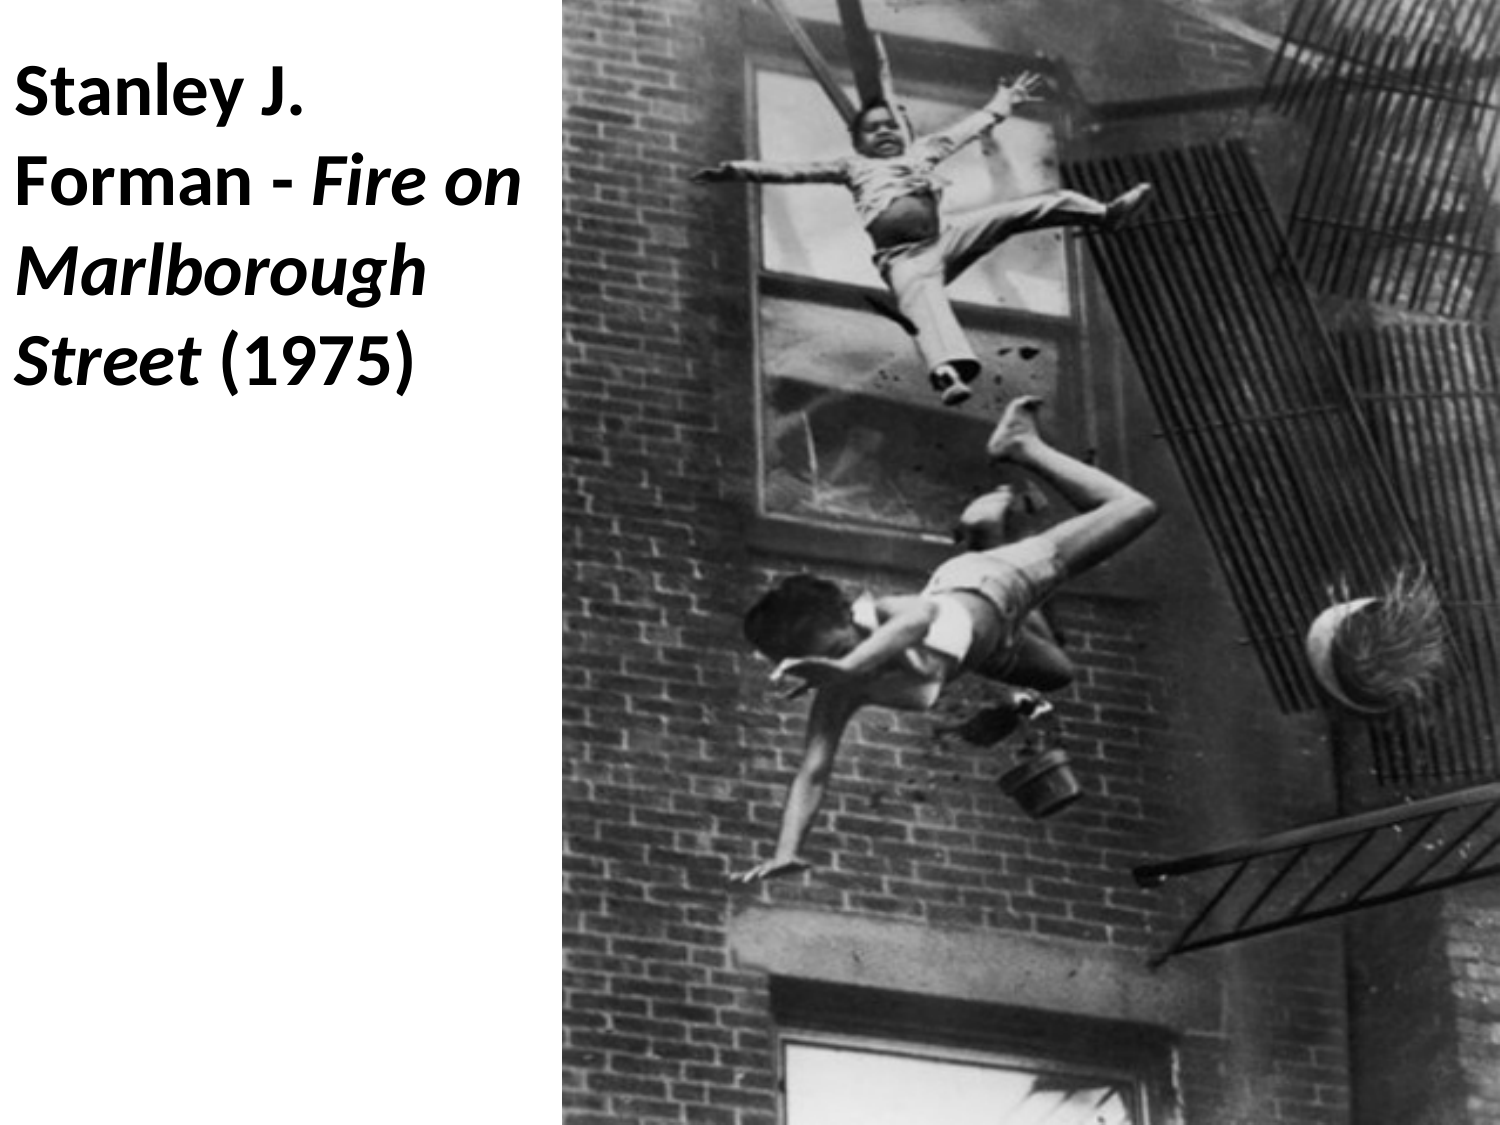

Stanley J. Forman - Fire on Marlborough Street (1975)